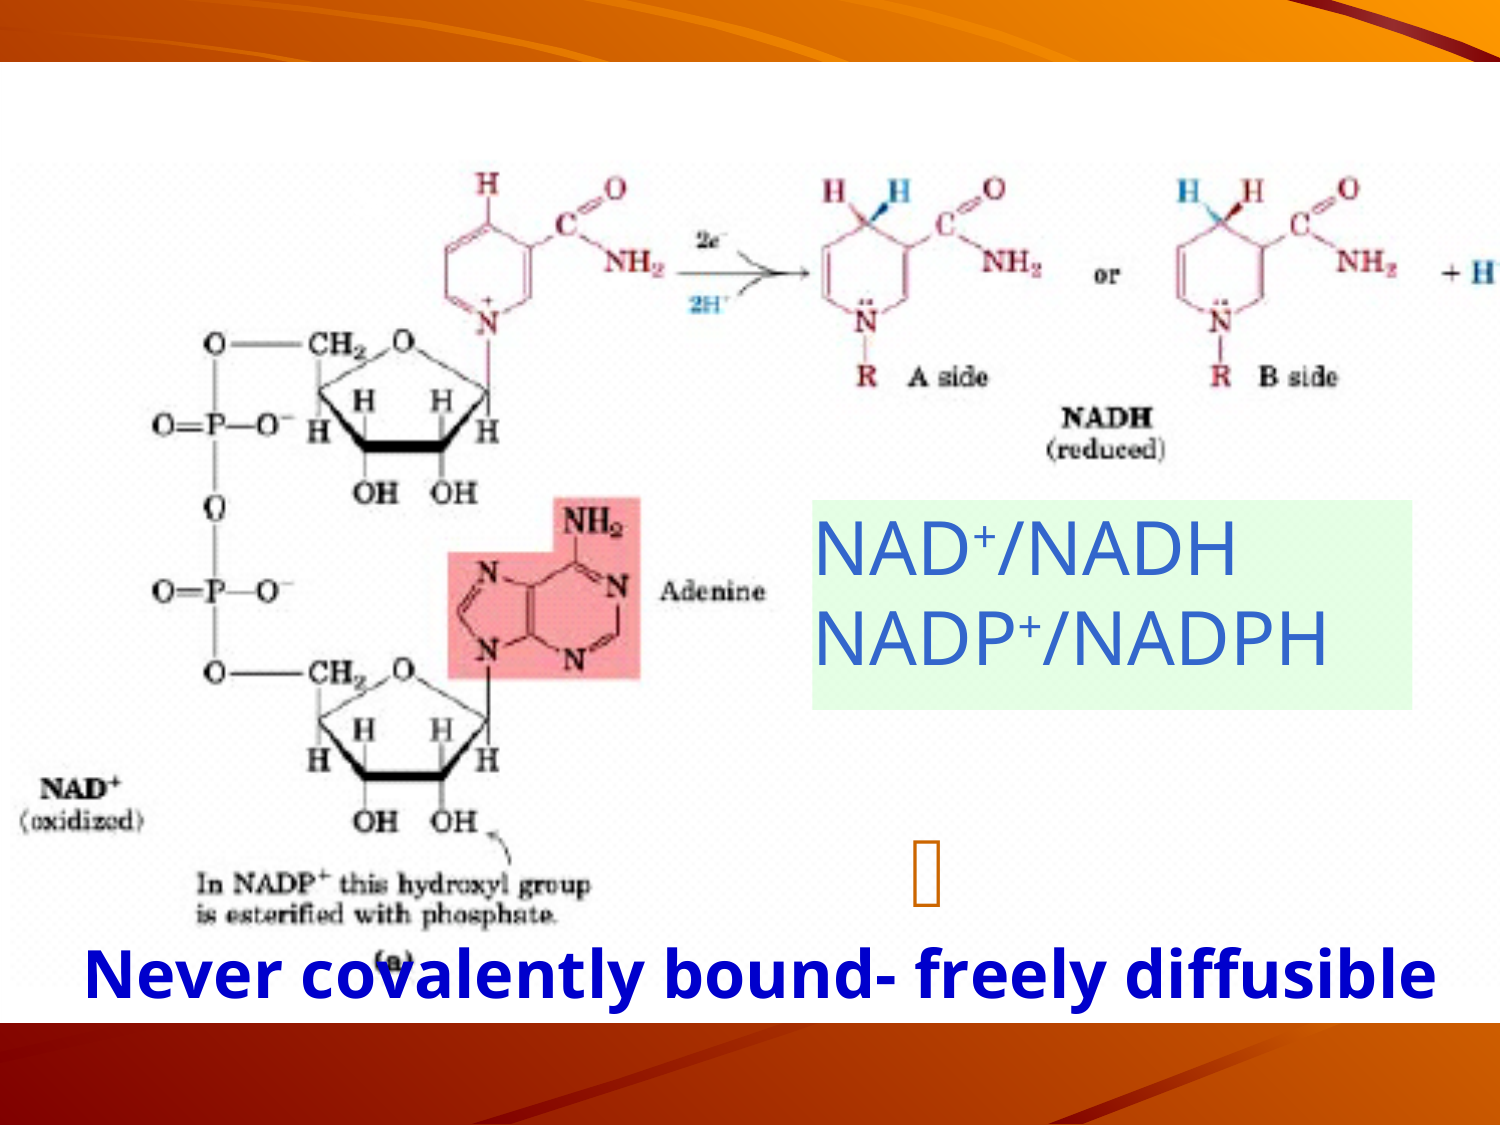

Nicotinamide
 
NAD+/NADH
NADP+/NADPH

Never covalently bound- freely diffusible